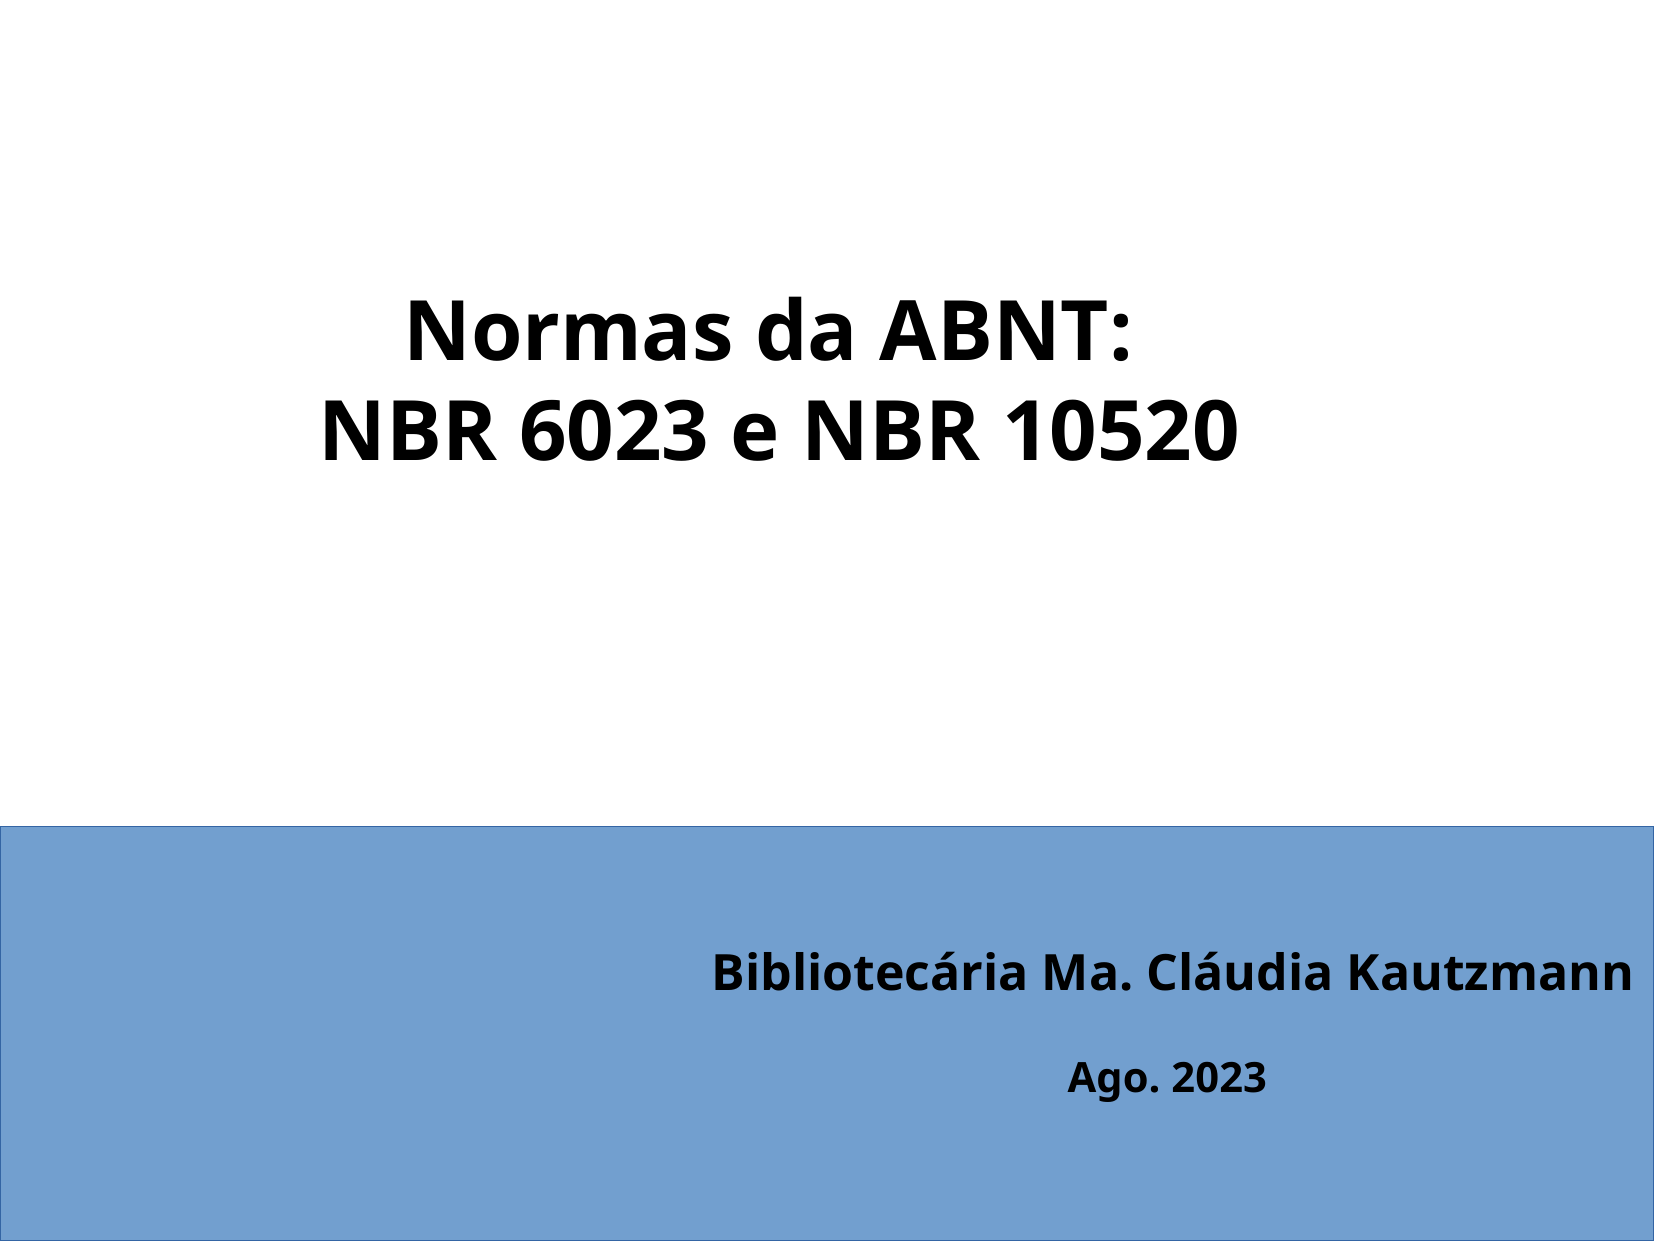

Normas da ABNT:
NBR 6023 e NBR 10520
Bibliotecária Ma. Cláudia Kautzmann
Ago. 2023